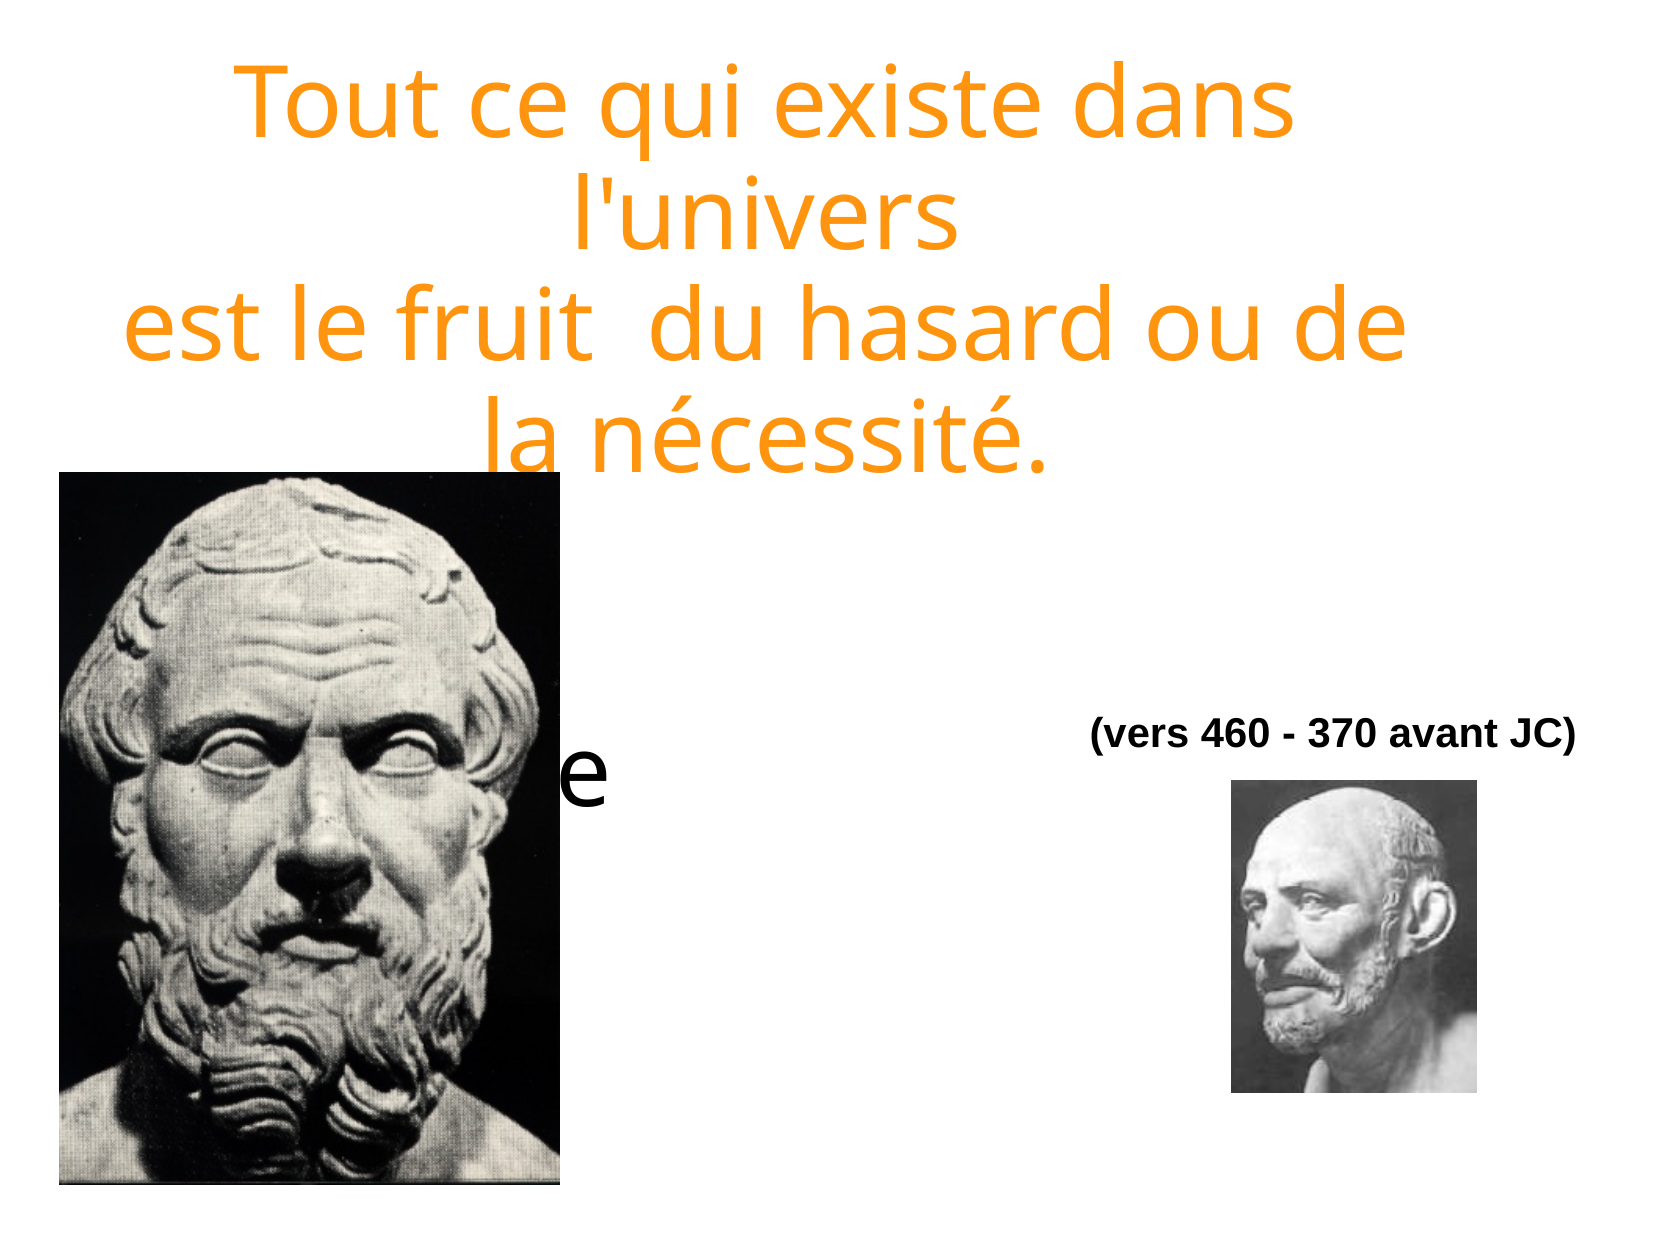

Tout ce qui existe dans l'univers
est le fruit du hasard ou de
la nécessité.
														Démocrite
(vers 460 - 370 avant JC)